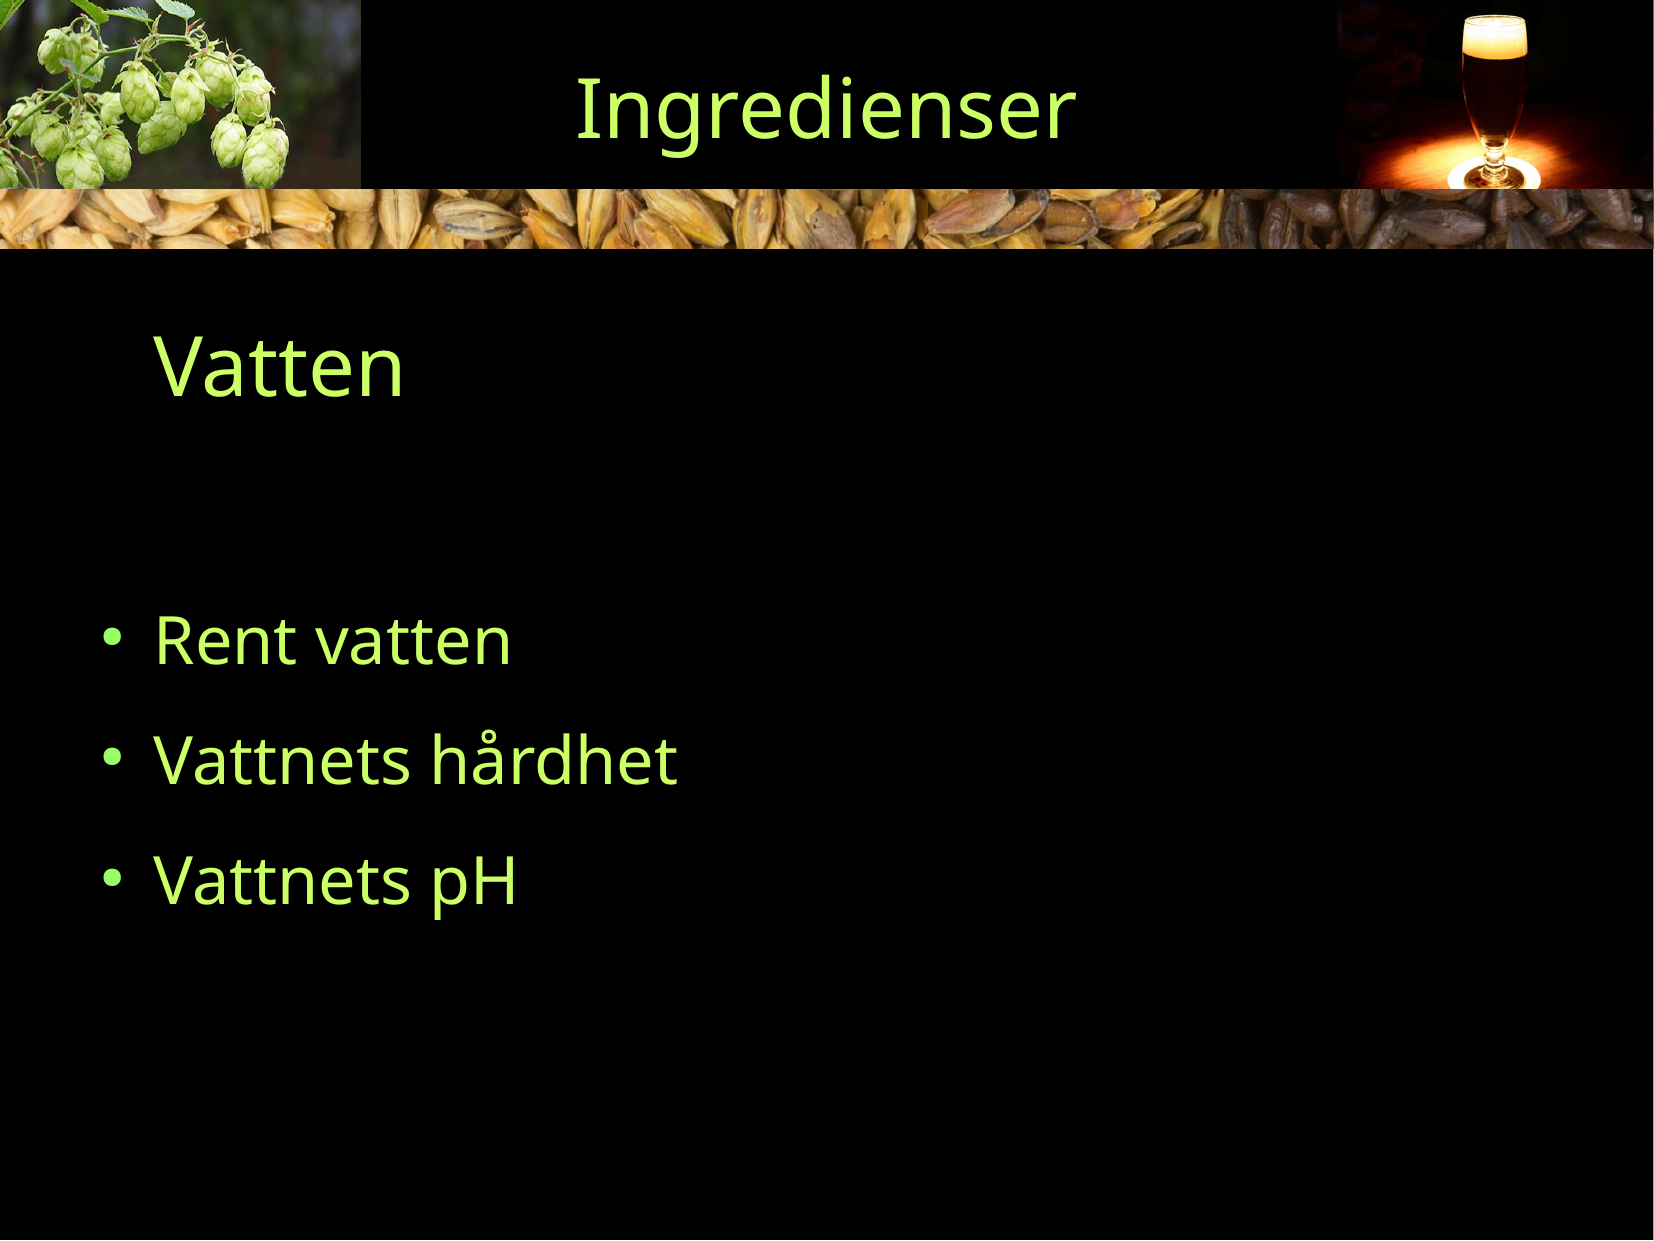

#
Ingredienser
Vatten
Rent vatten
Vattnets hårdhet
Vattnets pH